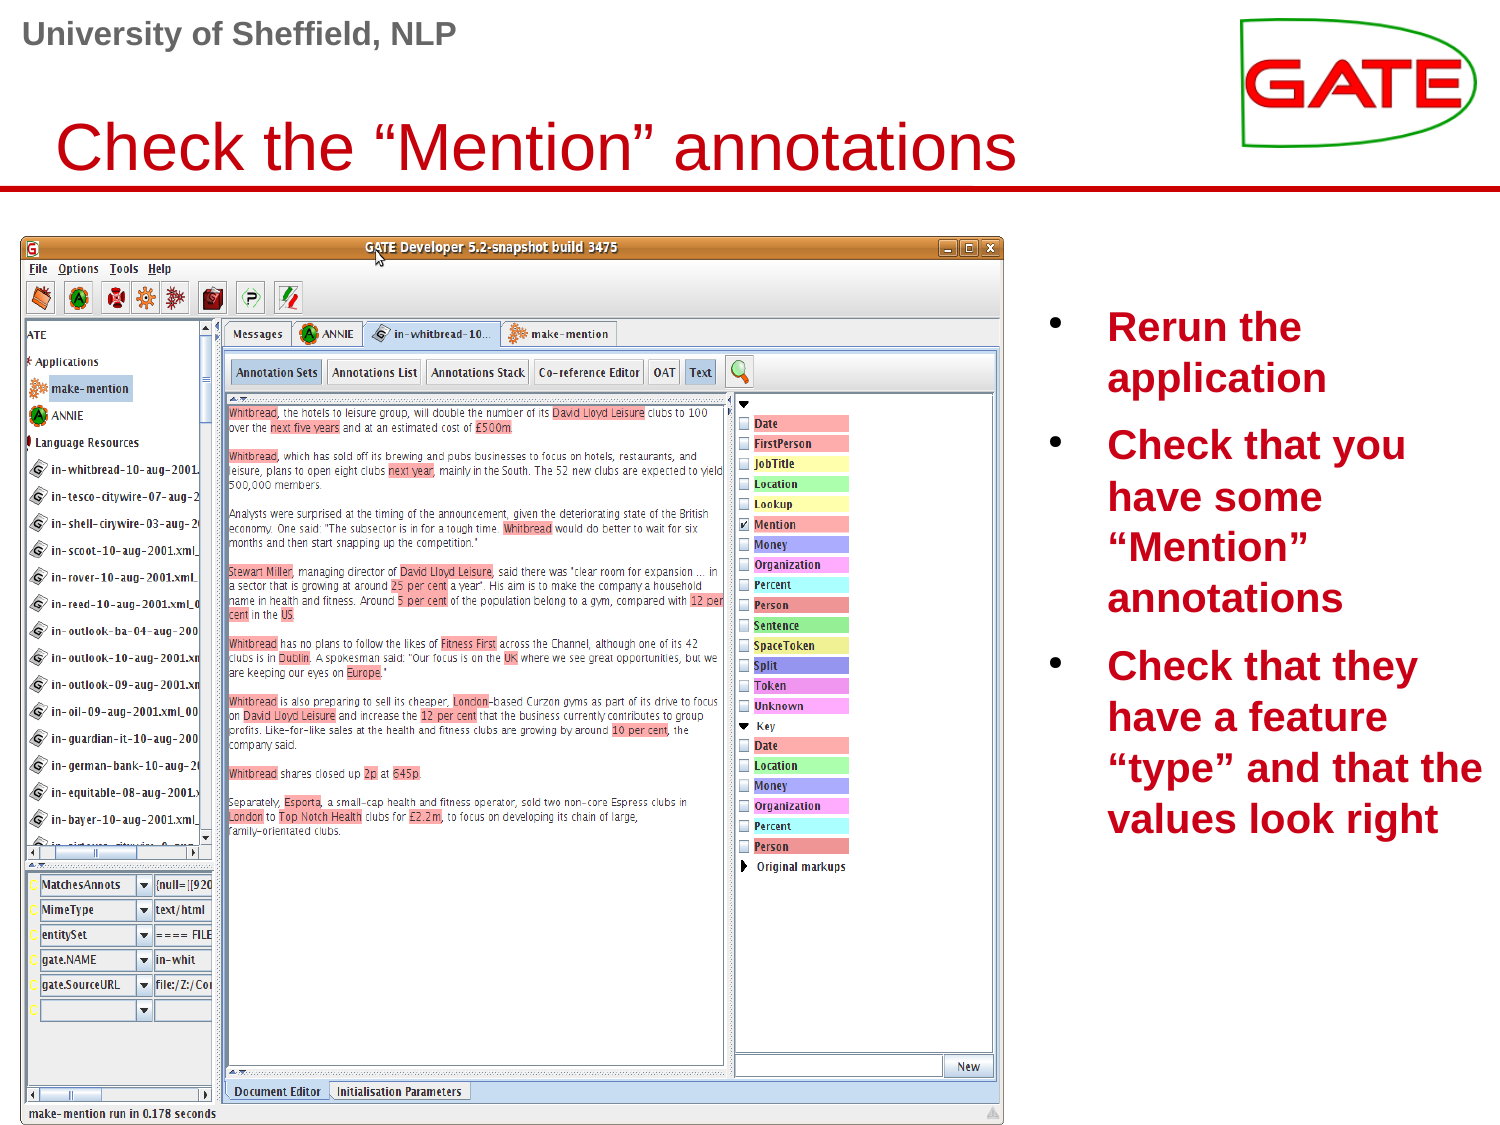

# Check the “Mention” annotations
Rerun the application
Check that you have some “Mention” annotations
Check that they have a feature “type” and that the values look right